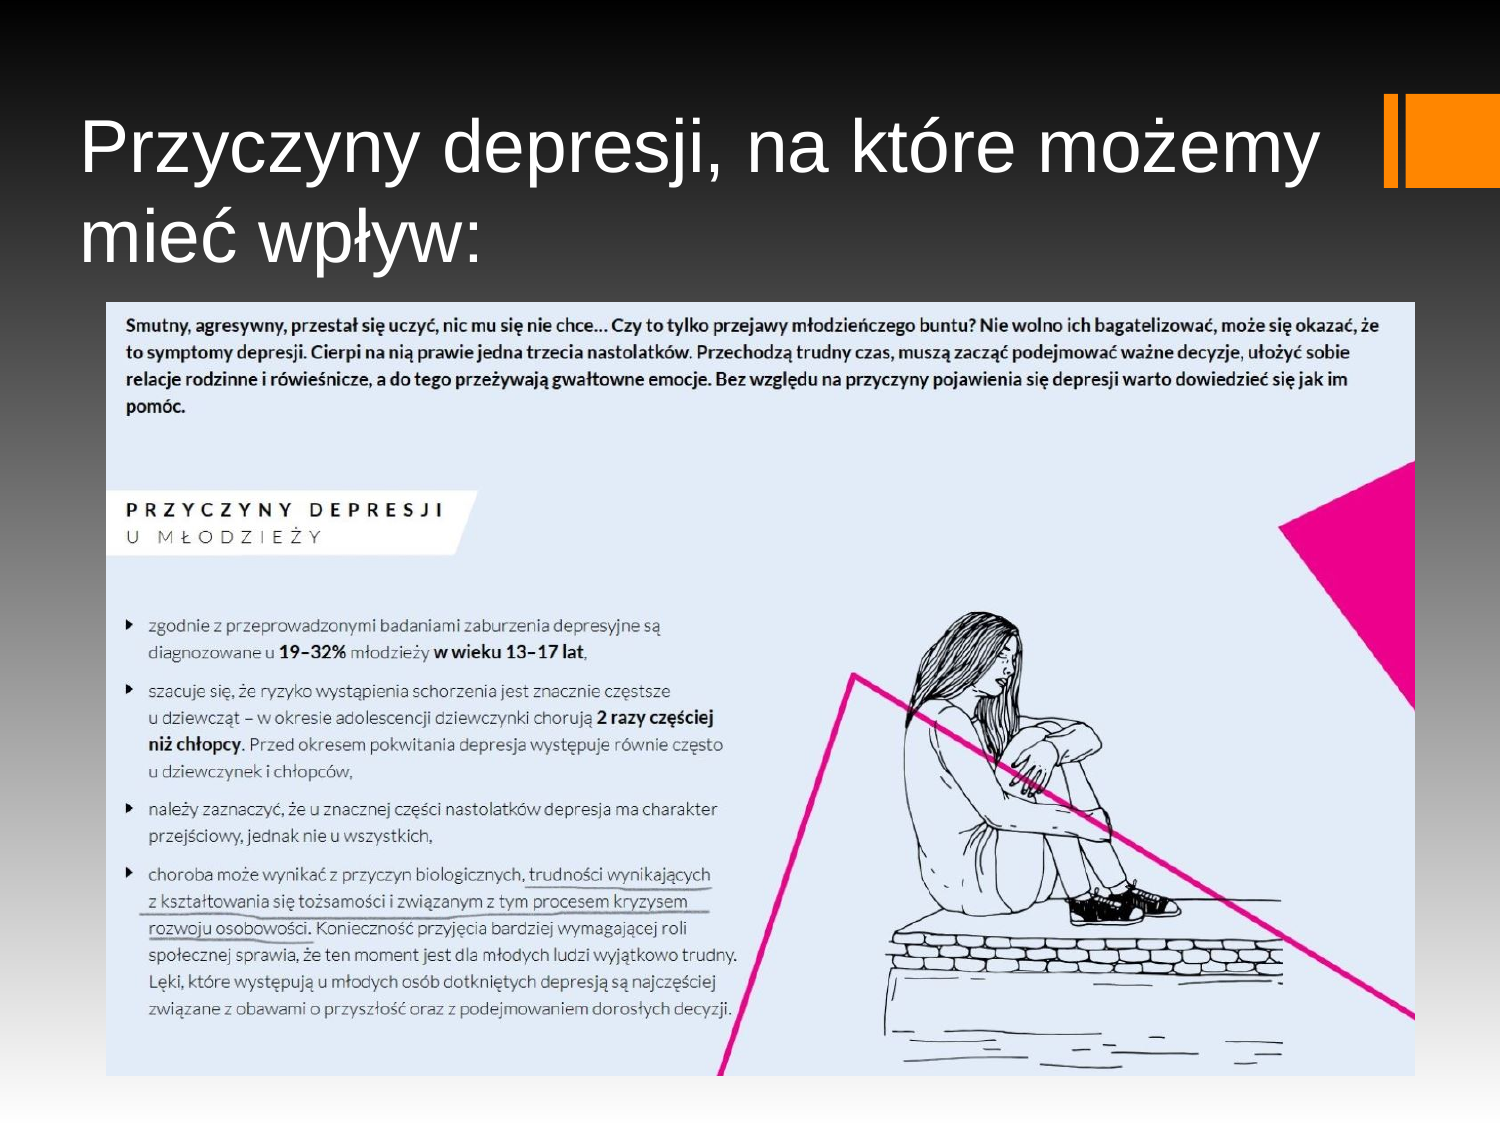

Przyczyny depresji, na które możemy mieć wpływ: